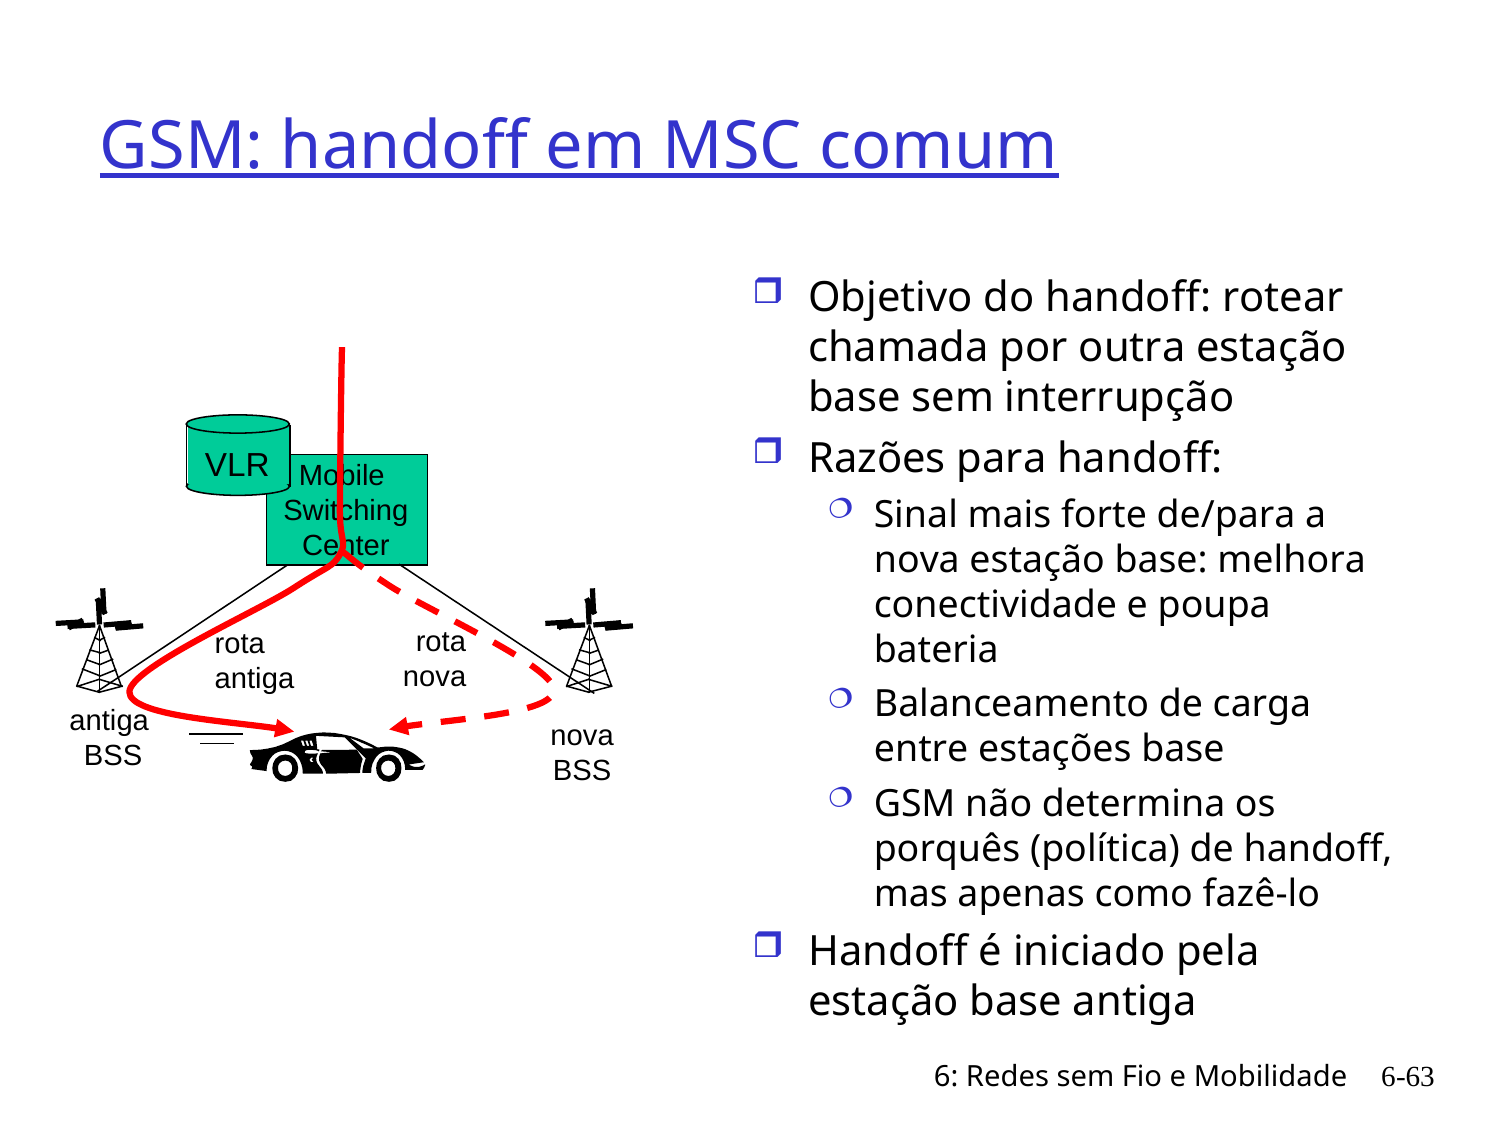

GSM: handoff em MSC comum
Objetivo do handoff: rotear chamada por outra estação base sem interrupção
Razões para handoff:
Sinal mais forte de/para a nova estação base: melhora conectividade e poupa bateria
Balanceamento de carga entre estações base
GSM não determina os porquês (política) de handoff, mas apenas como fazê-lo
Handoff é iniciado pela estação base antiga
VLR
Mobile
Switching
Center
rota
nova
rota
antiga
antiga
BSS
nova
BSS
6: Redes sem Fio e Mobilidade